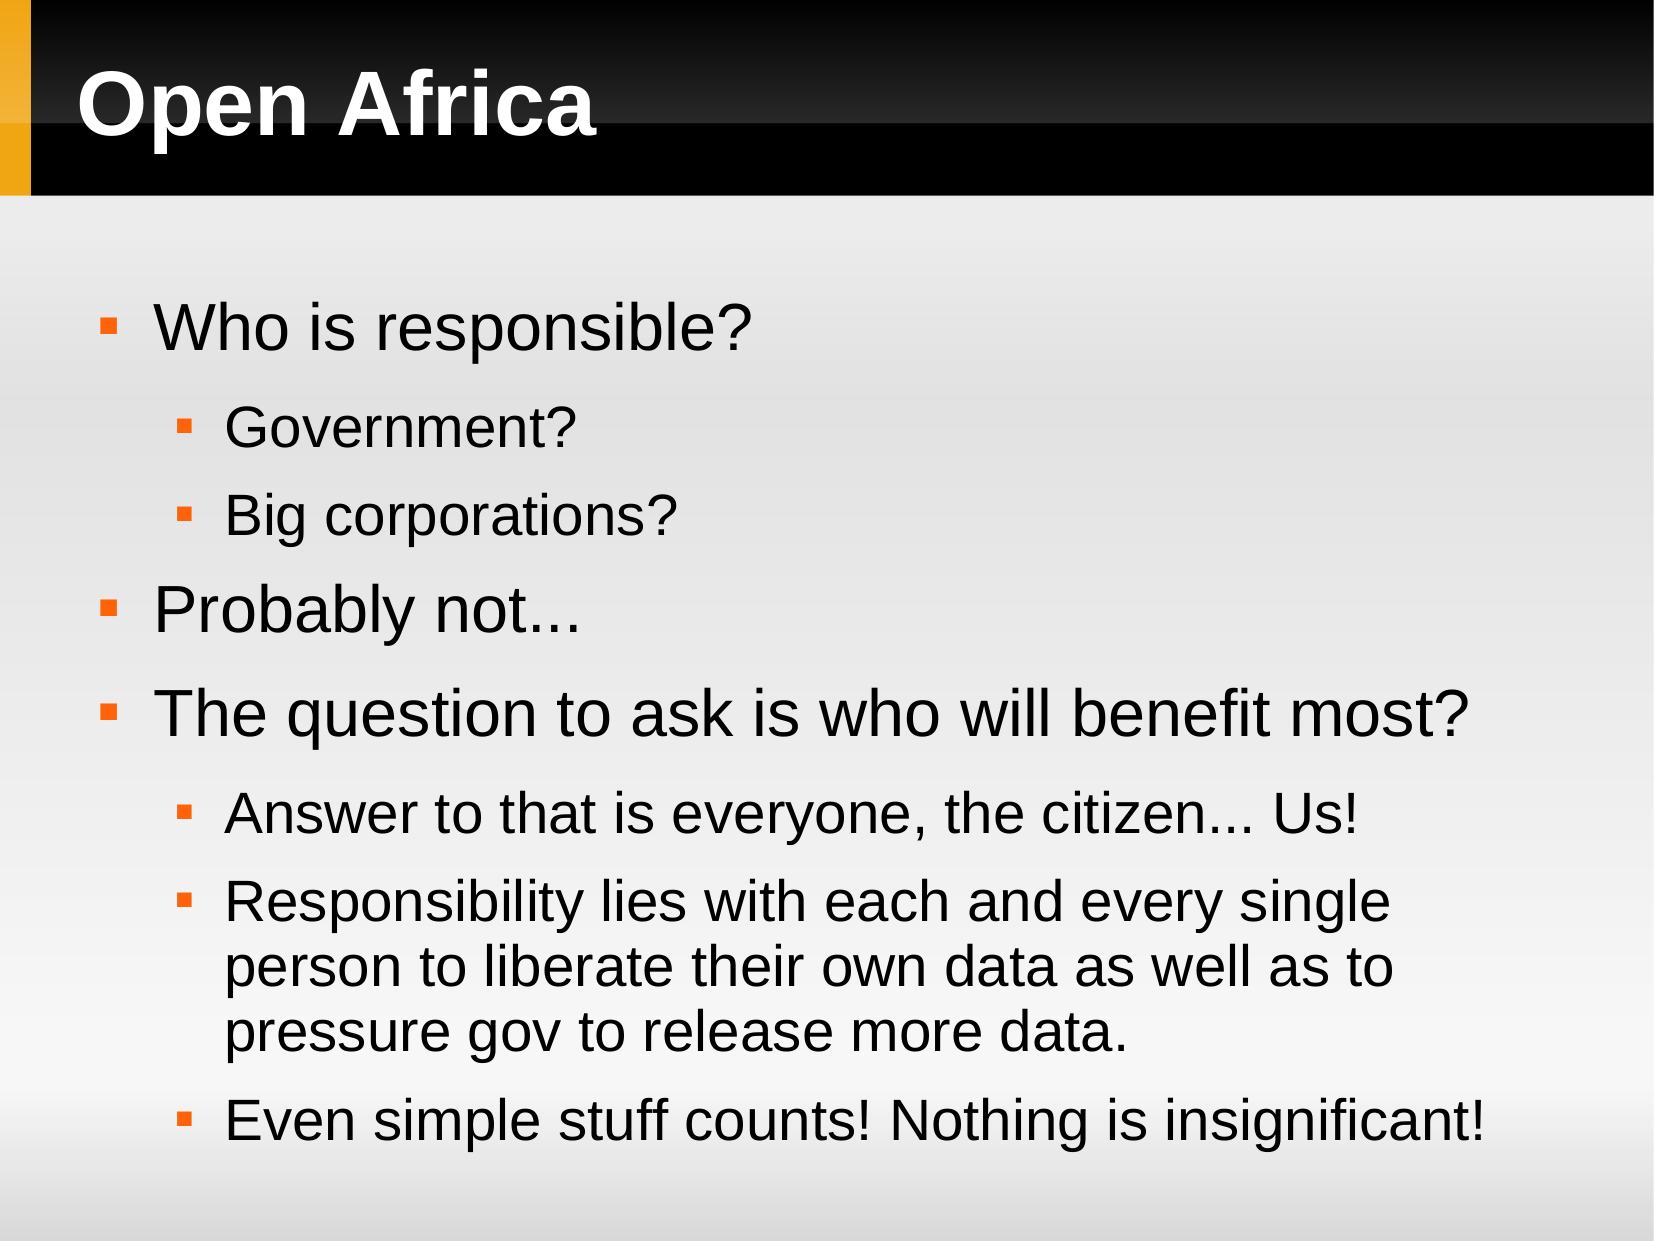

# Open Africa
Who is responsible?
Government?
Big corporations?
Probably not...
The question to ask is who will benefit most?
Answer to that is everyone, the citizen... Us!
Responsibility lies with each and every single person to liberate their own data as well as to pressure gov to release more data.
Even simple stuff counts! Nothing is insignificant!